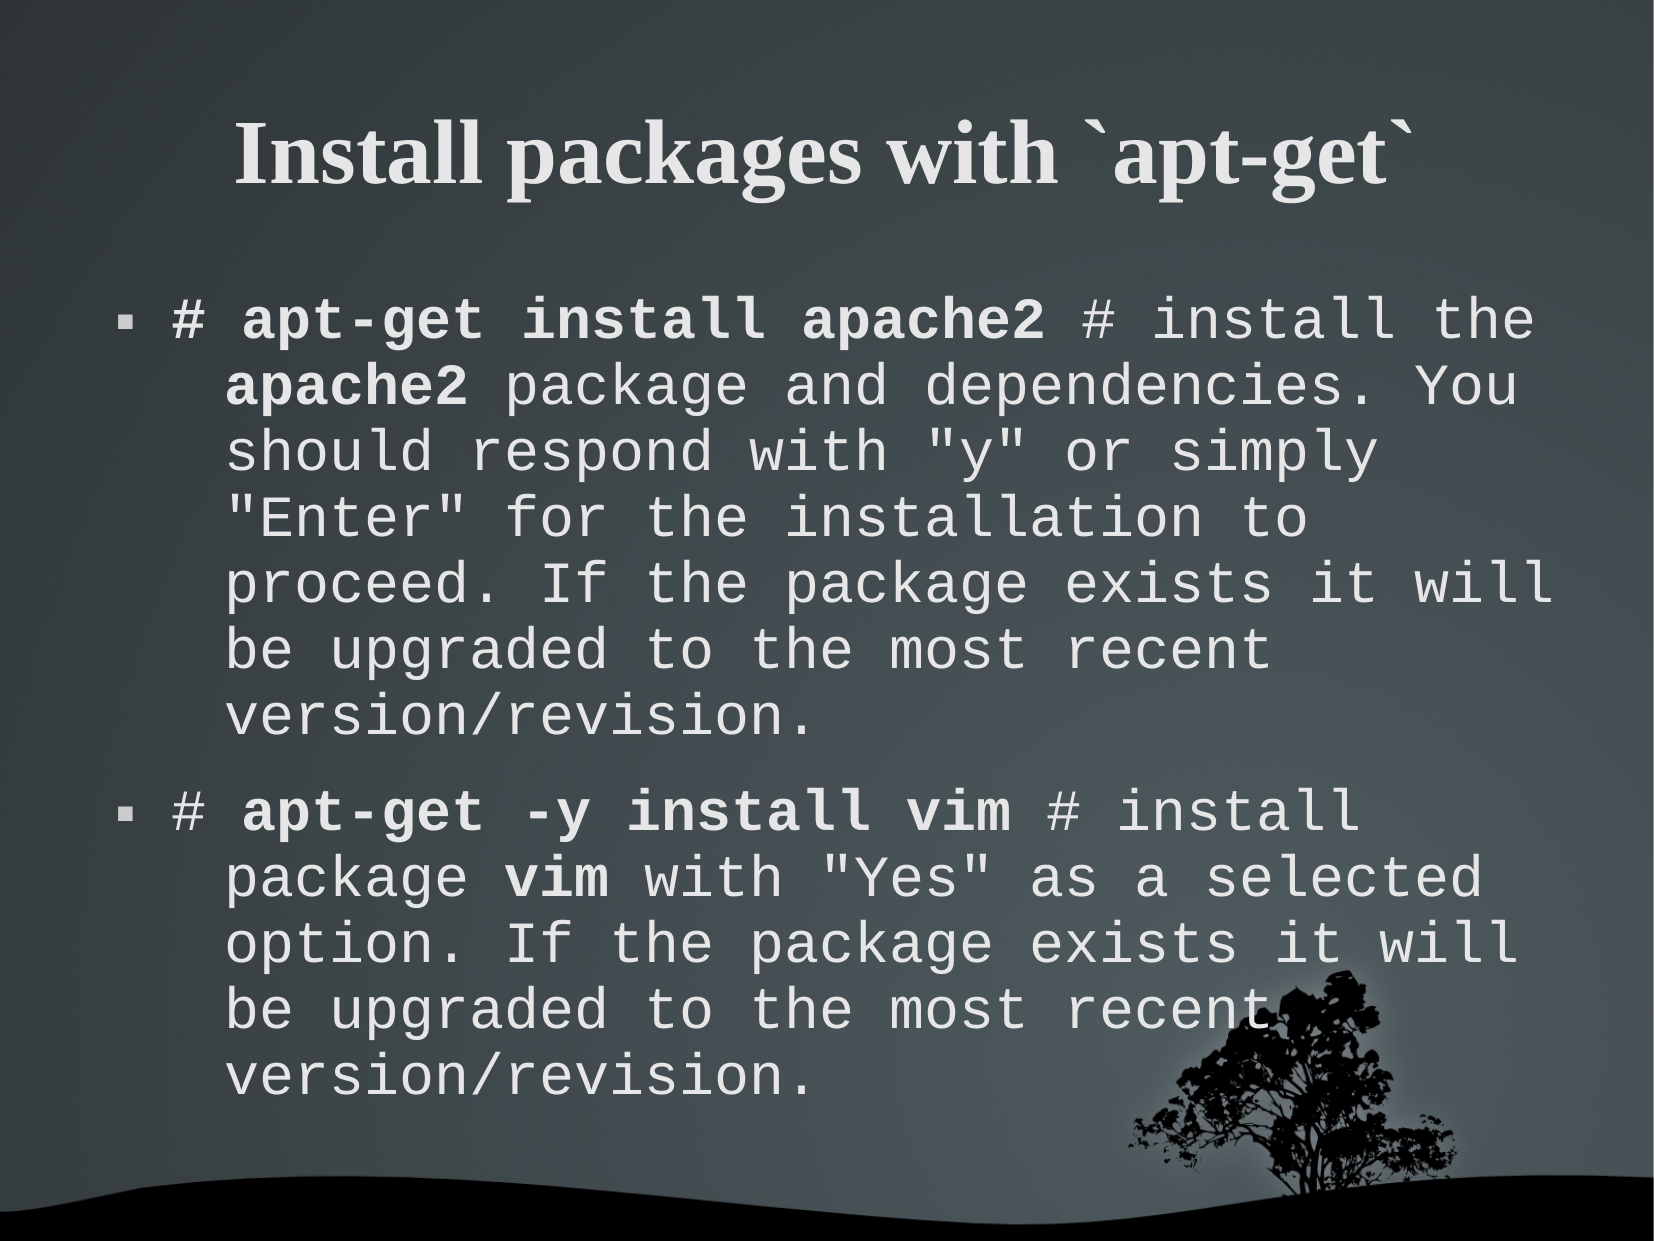

Install packages with `apt-get`
# # apt-get install apache2 # install the apache2 package and dependencies. You should respond with "y" or simply "Enter" for the installation to proceed. If the package exists it will be upgraded to the most recent version/revision.
# apt-get -y install vim # install package vim with "Yes" as a selected option. If the package exists it will be upgraded to the most recent version/revision.